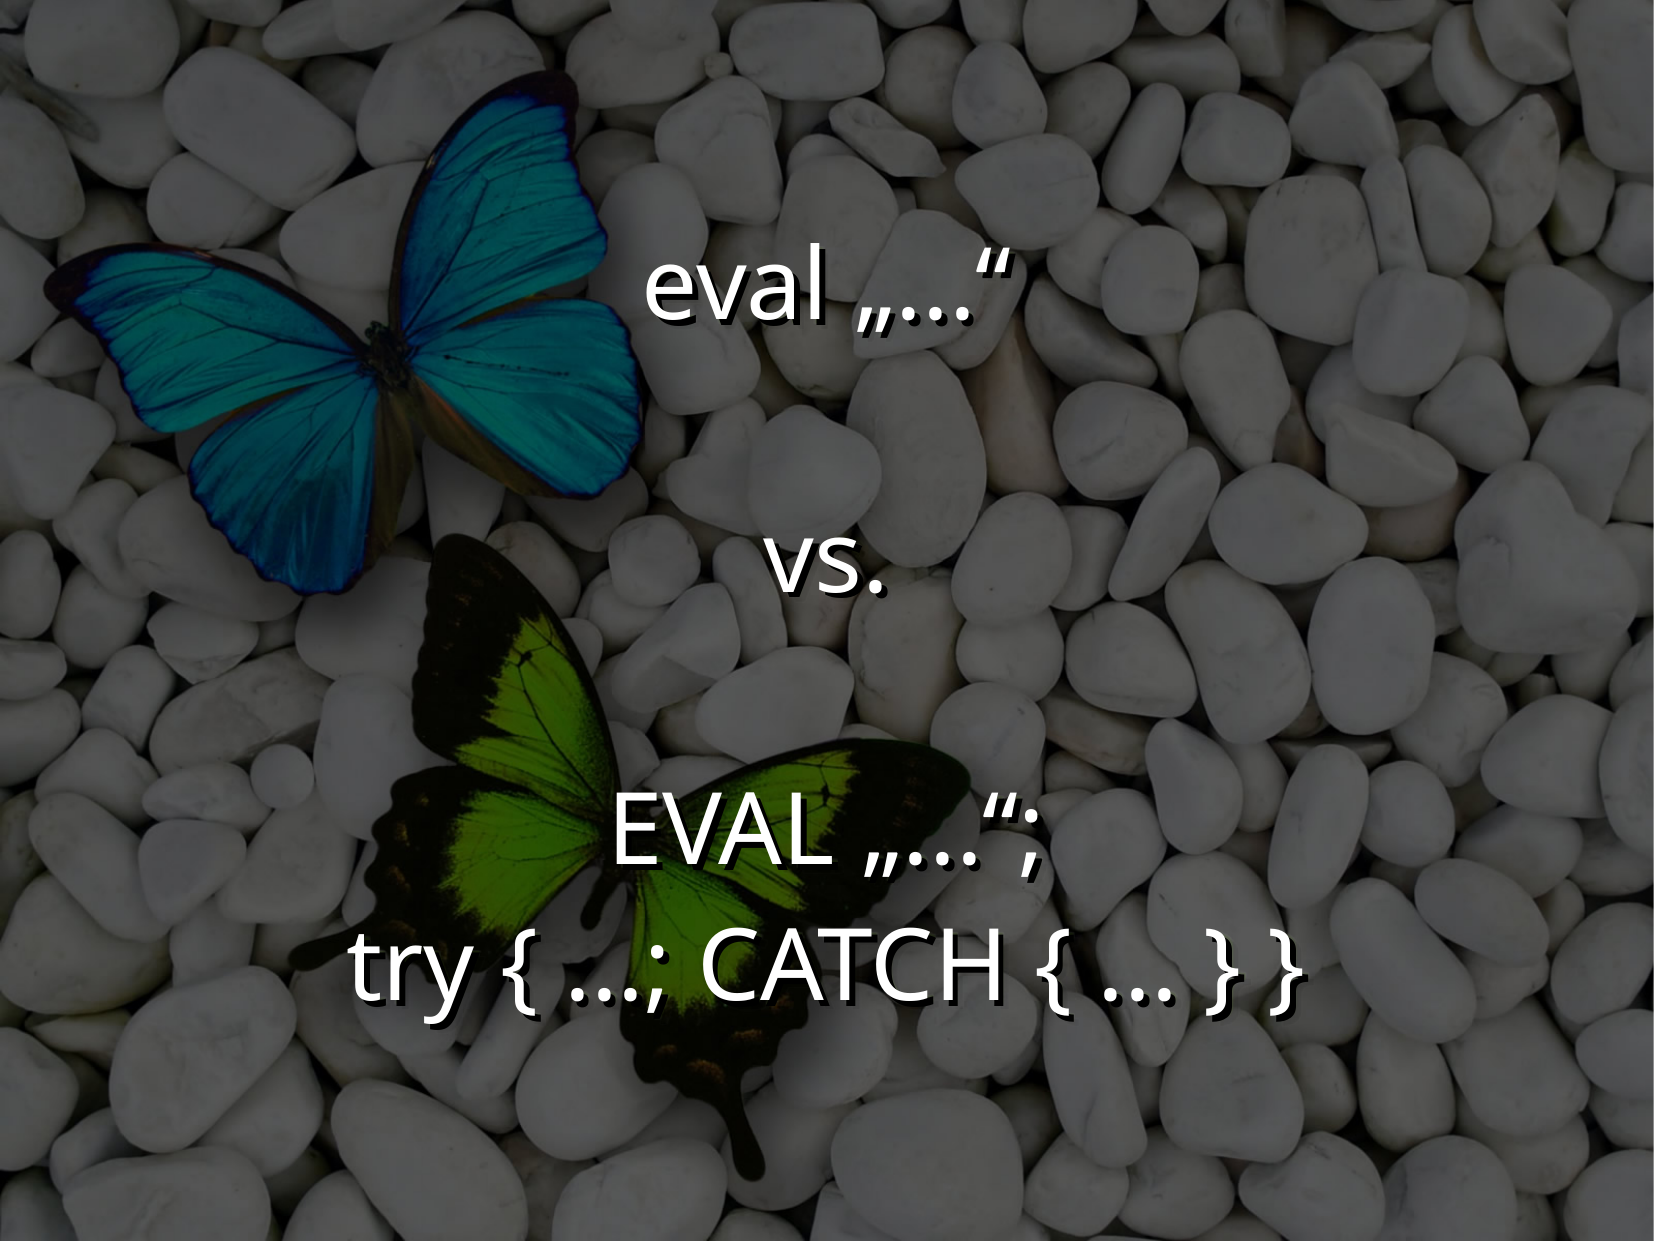

#
eval „...“
vs.
EVAL „...“;
try { ...; CATCH { ... } }